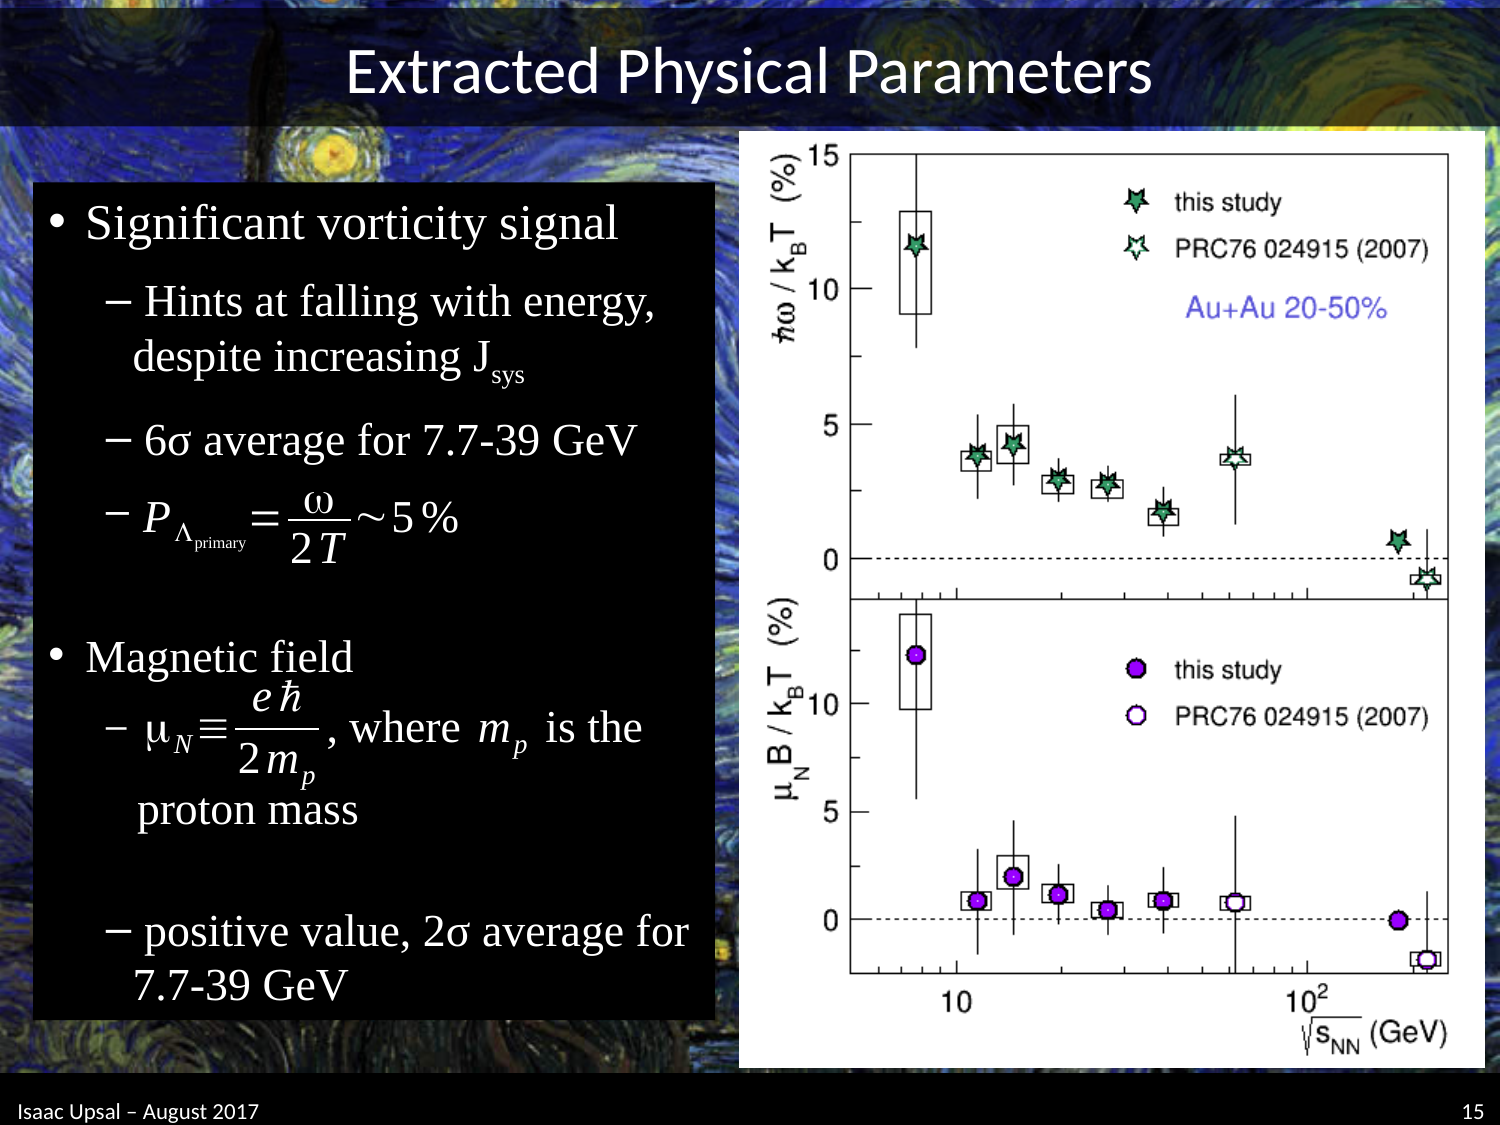

# Extracted Physical Parameters
Significant vorticity signal
 Hints at falling with energy, despite increasing Jsys
 6σ average for 7.7-39 GeV
Magnetic field
 positive value, 2σ average for 7.7-39 GeV
15